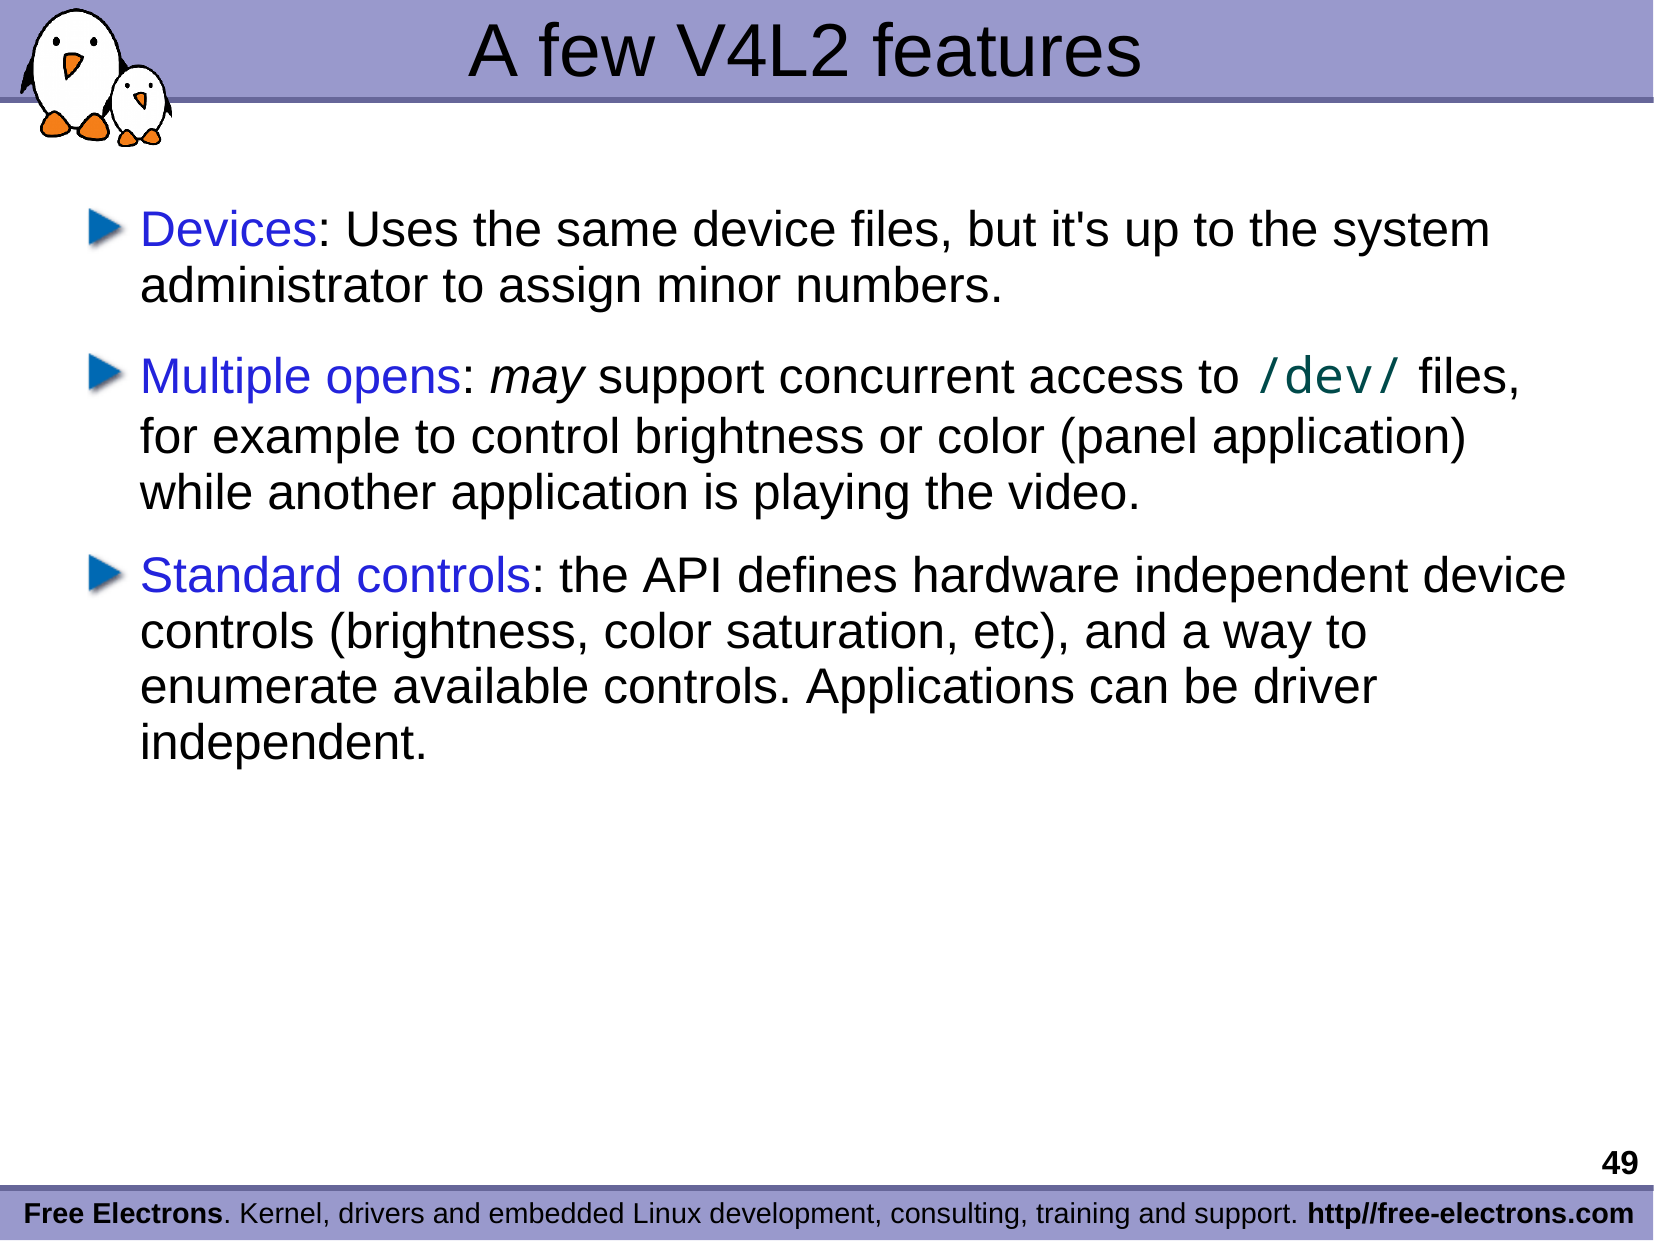

# A few V4L2 features
Devices: Uses the same device files, but it's up to the system administrator to assign minor numbers.
Multiple opens: may support concurrent access to /dev/ files, for example to control brightness or color (panel application) while another application is playing the video.
Standard controls: the API defines hardware independent device controls (brightness, color saturation, etc), and a way to enumerate available controls. Applications can be driver independent.